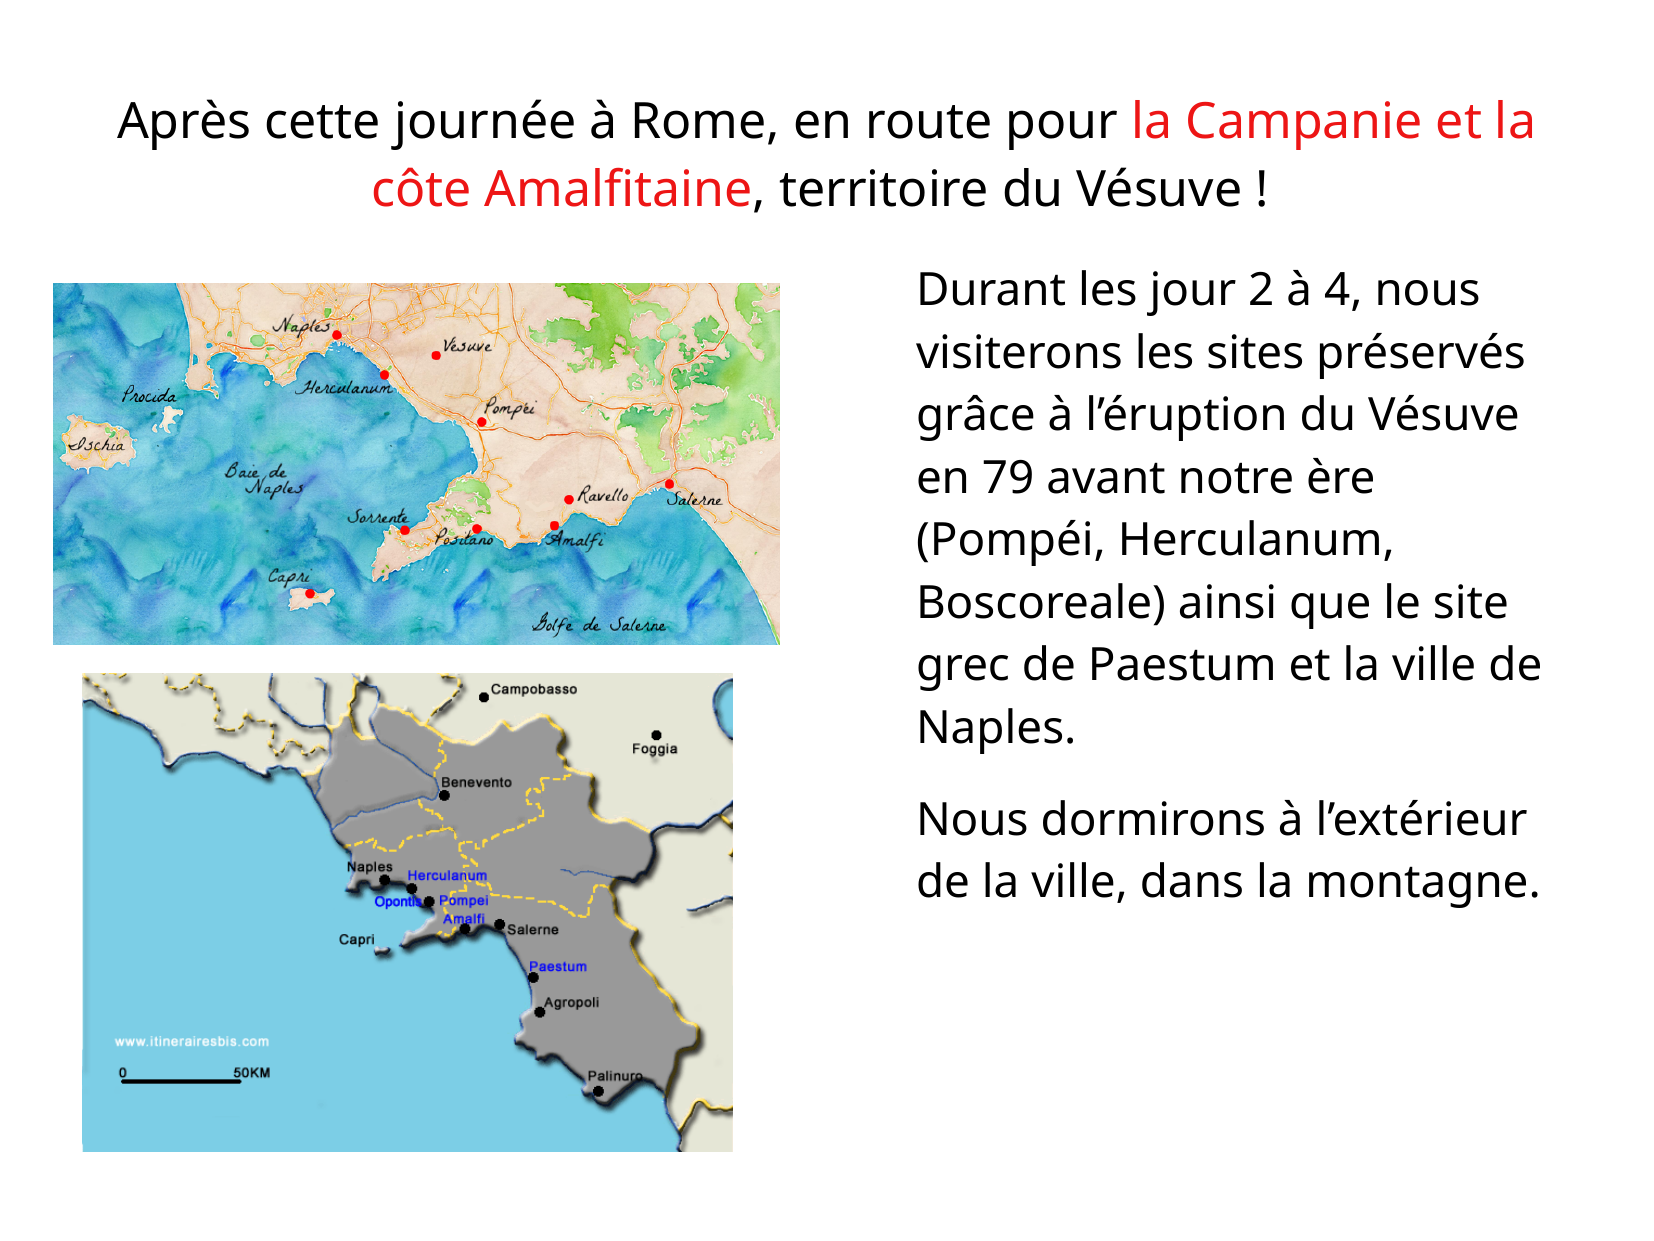

# Après cette journée à Rome, en route pour la Campanie et la côte Amalfitaine, territoire du Vésuve !
Durant les jour 2 à 4, nous visiterons les sites préservés grâce à l’éruption du Vésuve en 79 avant notre ère (Pompéi, Herculanum, Boscoreale) ainsi que le site grec de Paestum et la ville de Naples.
Nous dormirons à l’extérieur de la ville, dans la montagne.